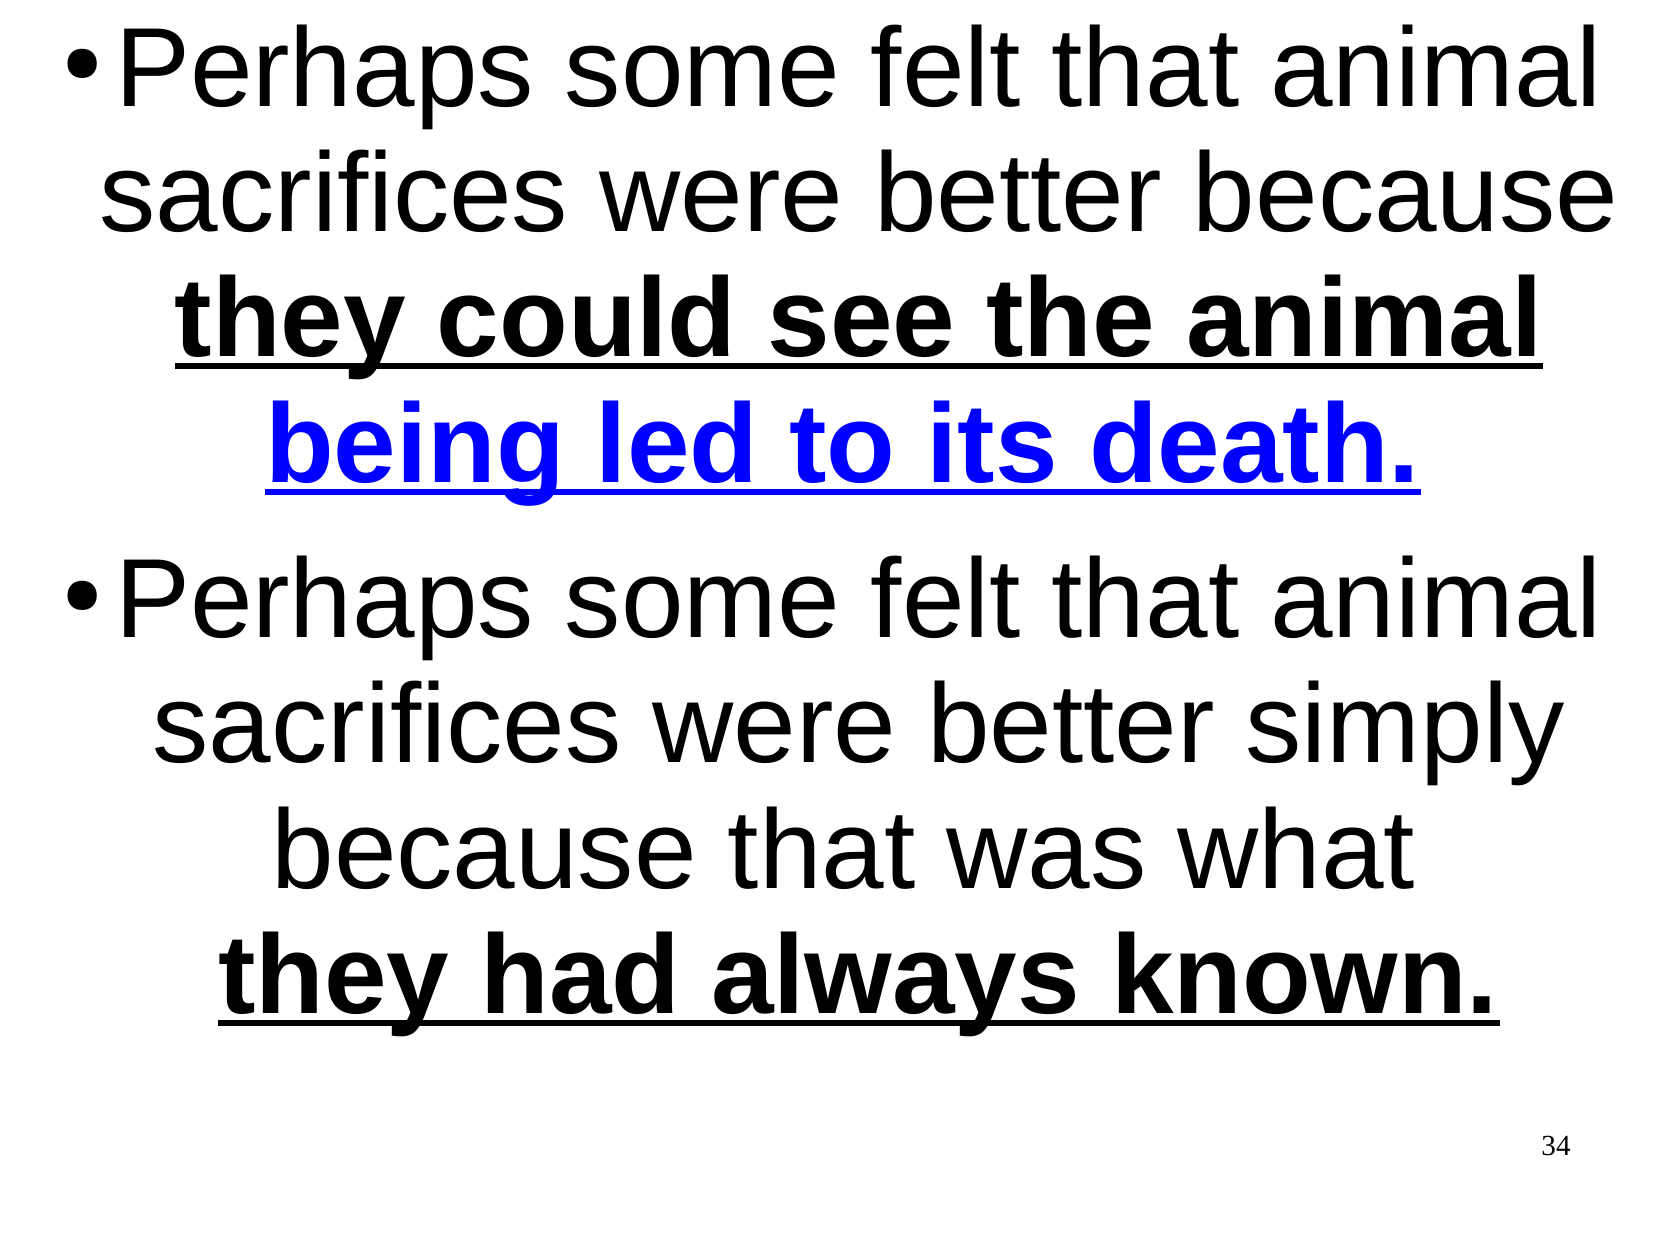

# Perhaps some felt that animal sacrifices were better because they could see the animal being led to its death.
Perhaps some felt that animal sacrifices were better simply because that was what
they had always known.
34